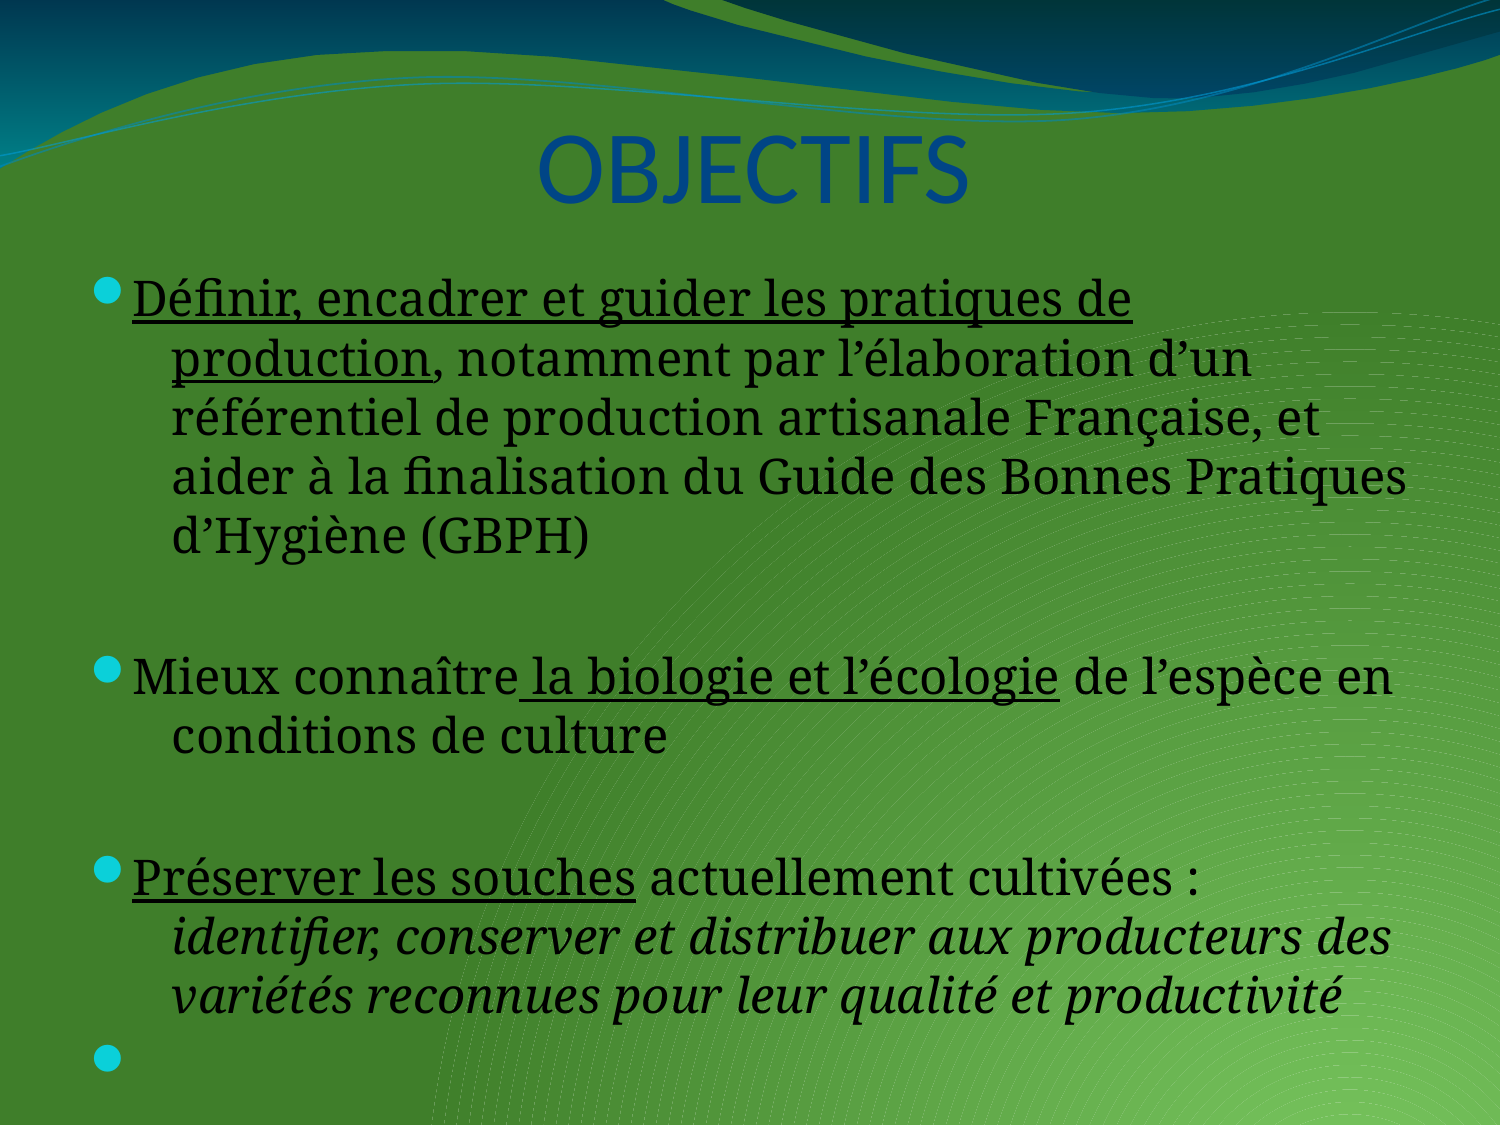

# OBJECTIFS
Définir, encadrer et guider les pratiques de production, notamment par l’élaboration d’un référentiel de production artisanale Française, et aider à la finalisation du Guide des Bonnes Pratiques d’Hygiène (GBPH)
Mieux connaître la biologie et l’écologie de l’espèce en conditions de culture
Préserver les souches actuellement cultivées : identifier, conserver et distribuer aux producteurs des variétés reconnues pour leur qualité et productivité